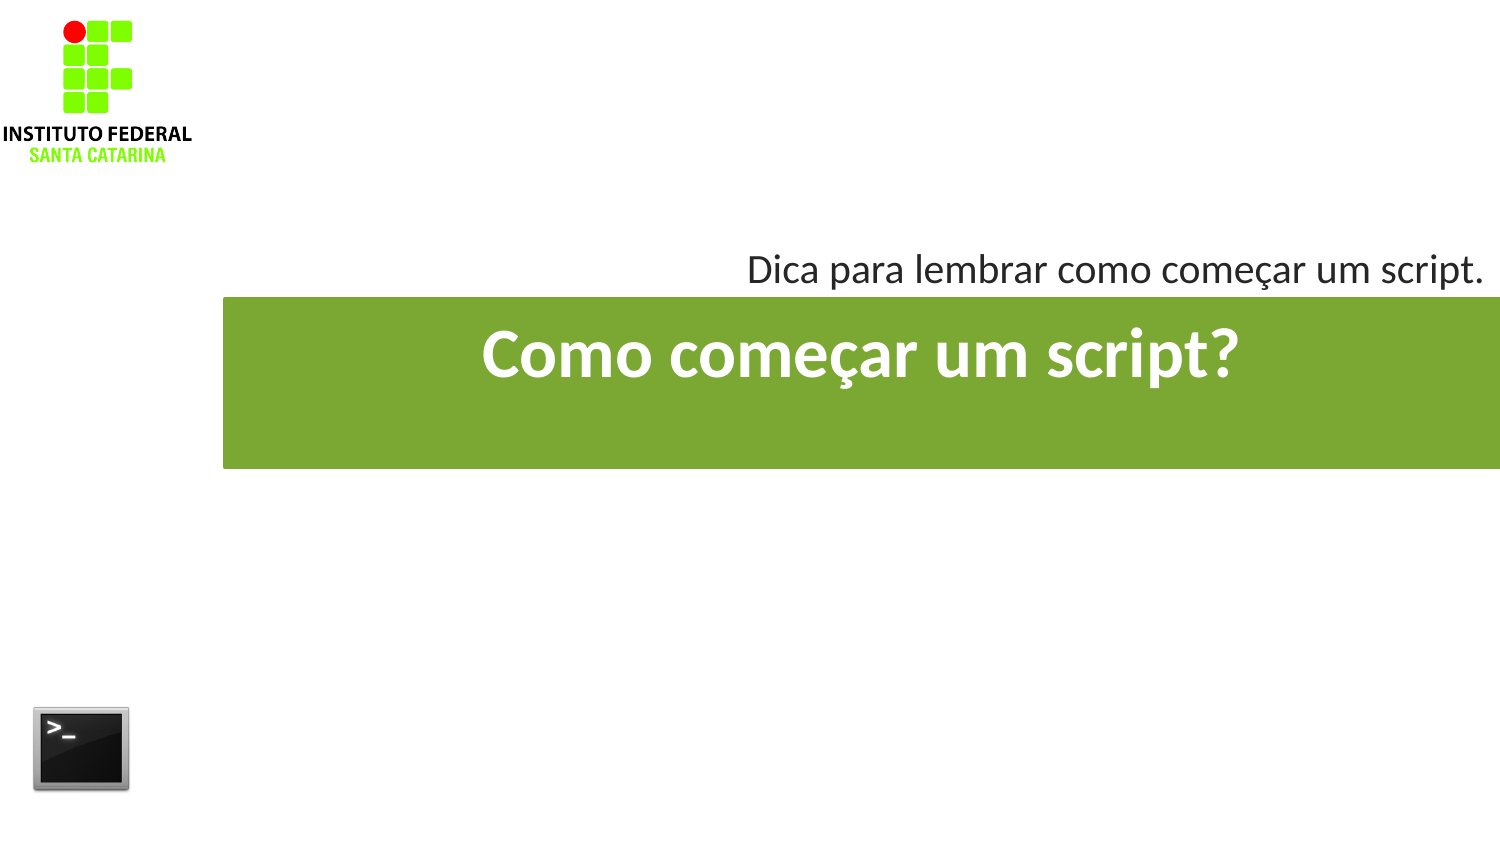

Dica para lembrar como começar um script.
# Como começar um script?